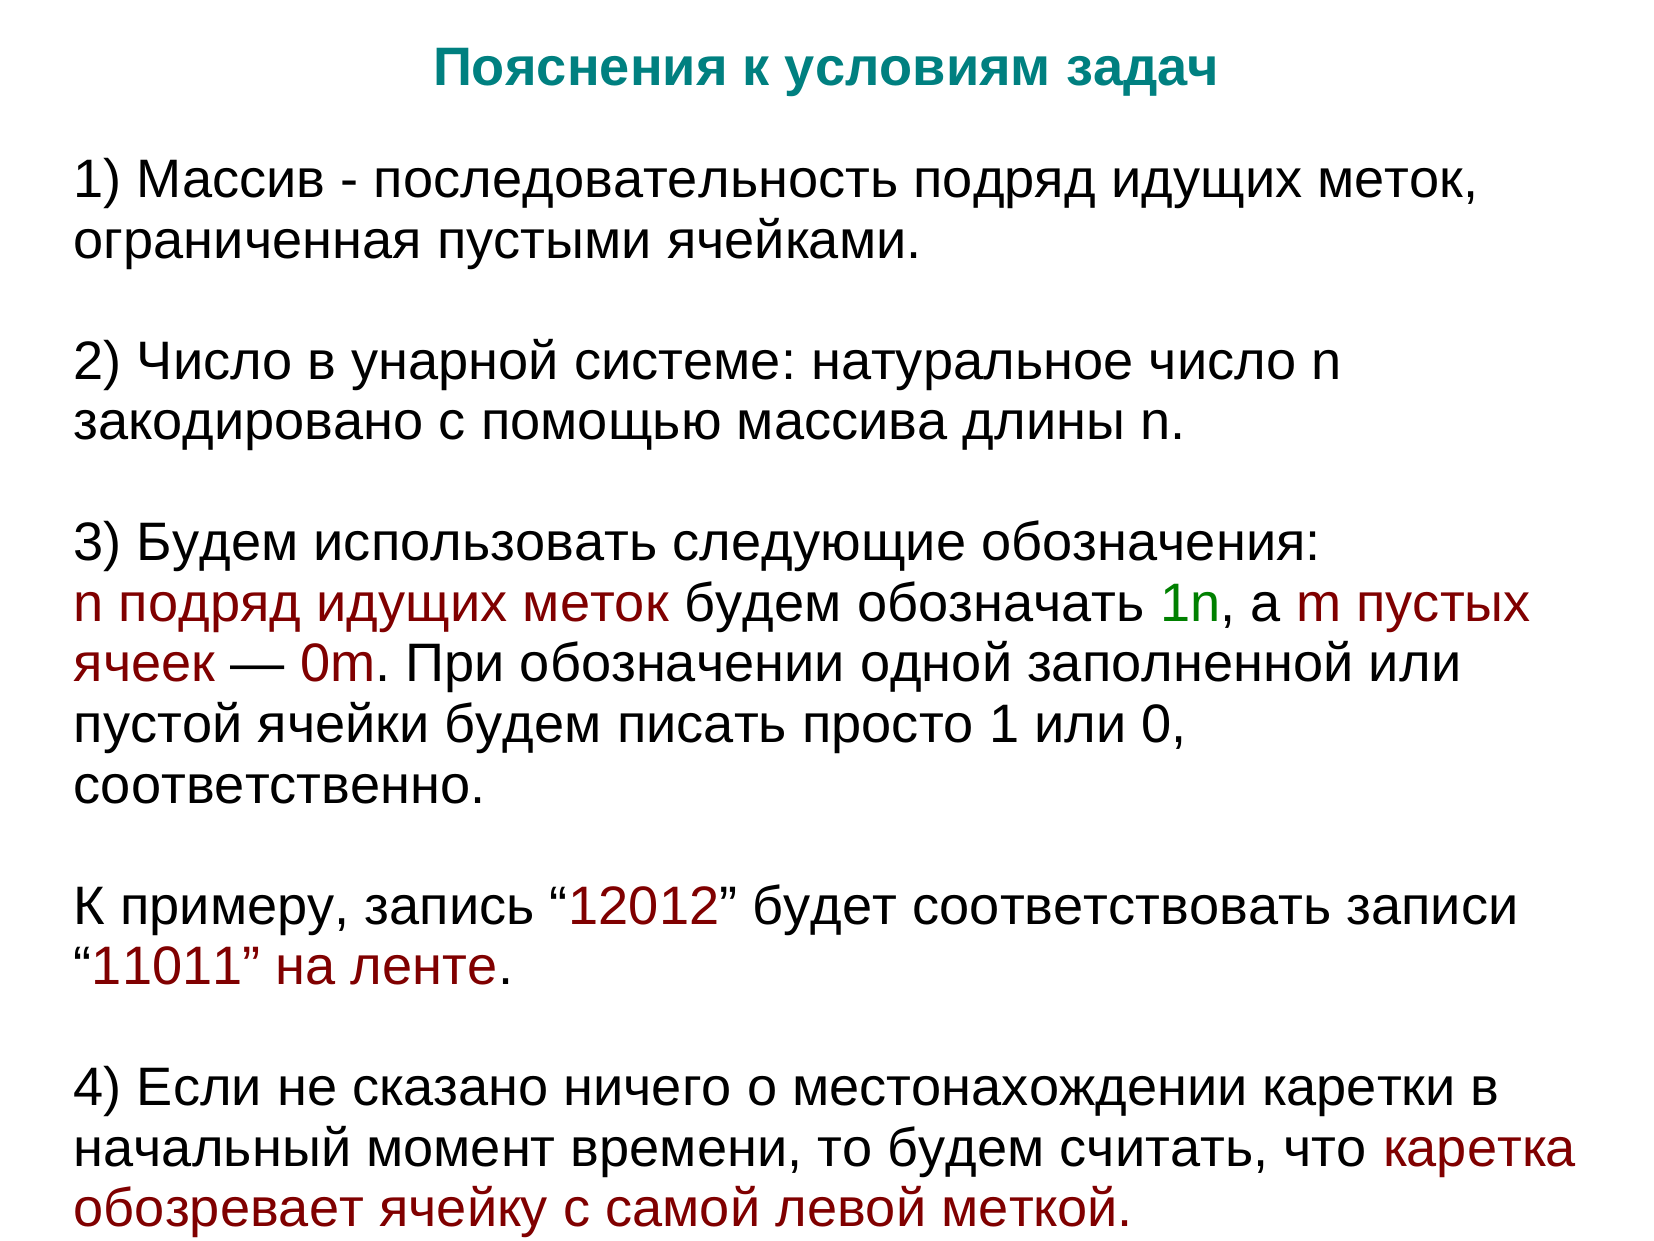

Пояснения к условиям задач
1) Массив - последовательность подряд идущих меток, ограниченная пустыми ячейками.
2) Число в унарной системе: натуральное число n закодировано с помощью массива длины n.
3) Будем использовать следующие обозначения:
n подряд идущих меток будем обозначать 1n, а m пустых ячеек — 0m. При обозначении одной заполненной или пустой ячейки будем писать просто 1 или 0, соответственно.
К примеру, запись “12012” будет соответствовать записи “11011” на ленте.
4) Если не сказано ничего о местонахождении каретки в начальный момент времени, то будем считать, что каретка обозревает ячейку с самой левой меткой.